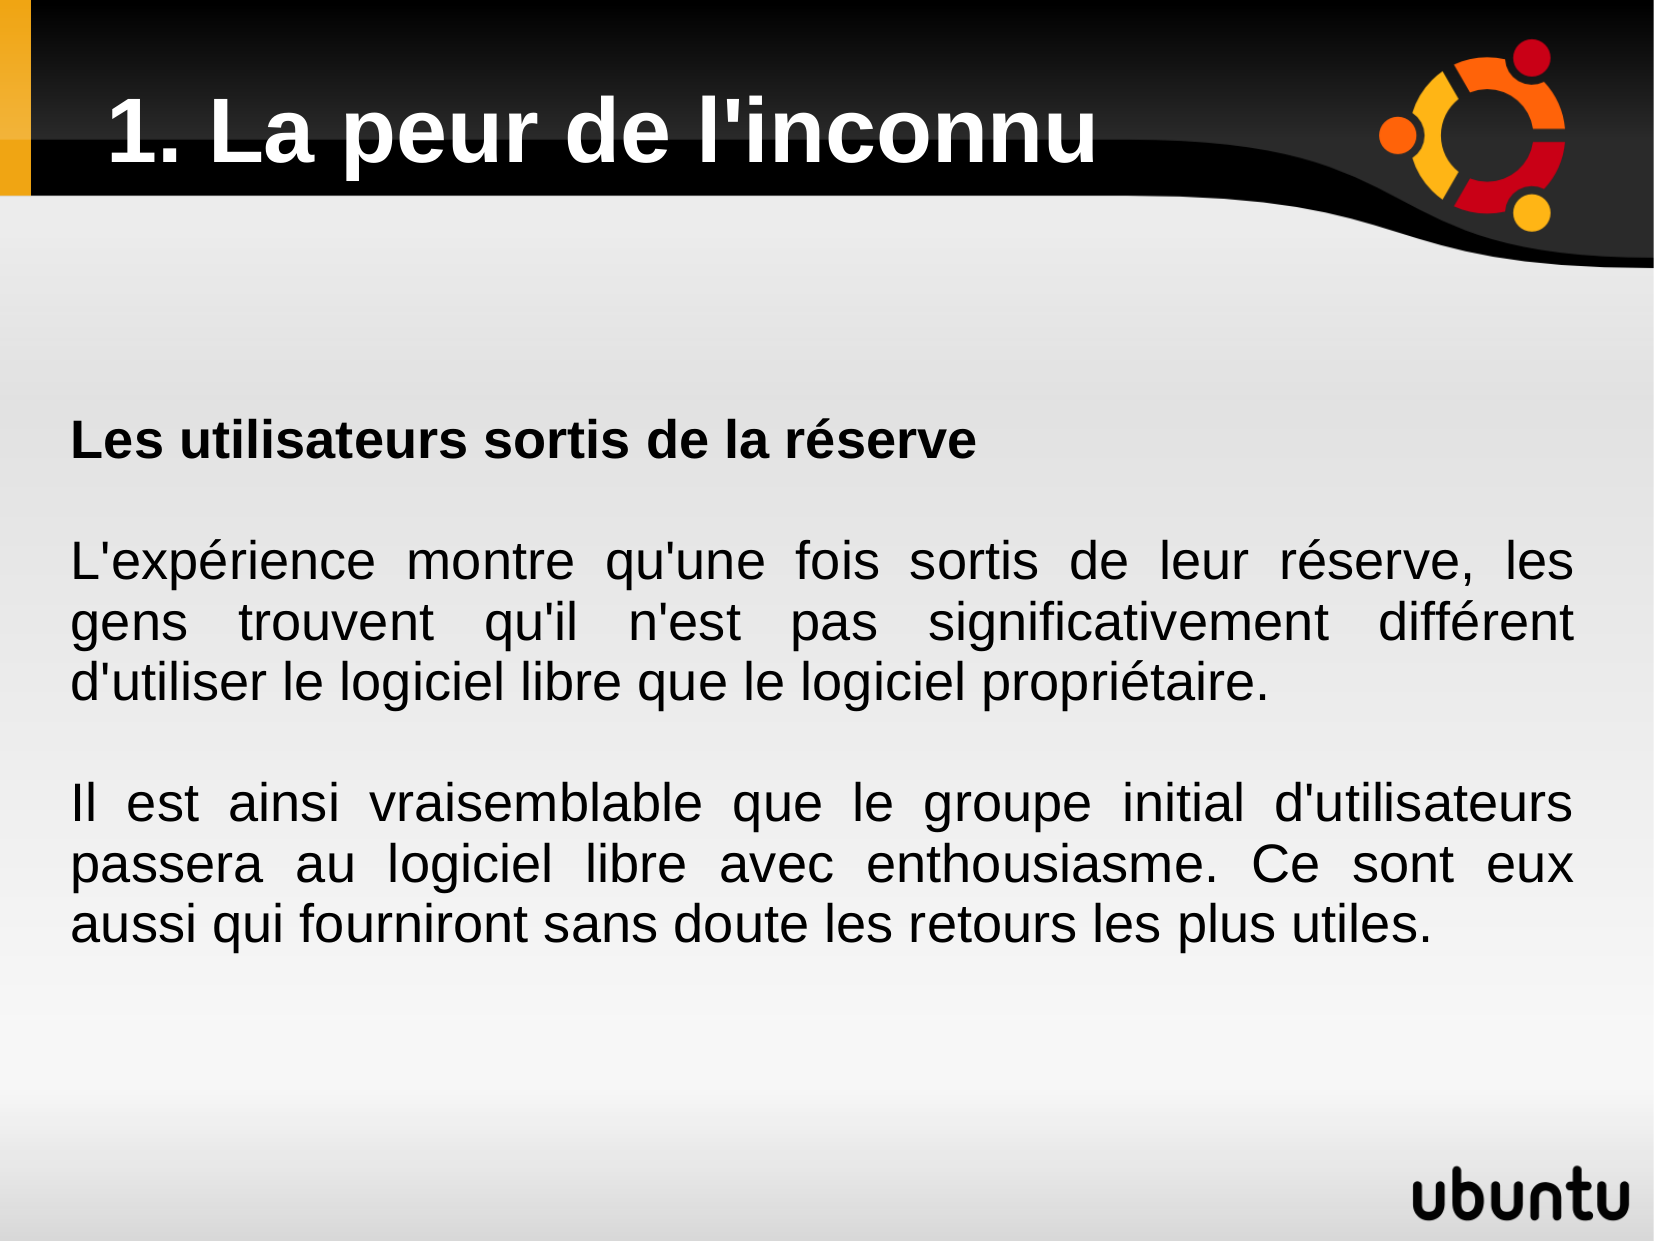

# 1. La peur de l'inconnu
Les utilisateurs sortis de la réserve
L'expérience montre qu'une fois sortis de leur réserve, les gens trouvent qu'il n'est pas significativement différent d'utiliser le logiciel libre que le logiciel propriétaire.
Il est ainsi vraisemblable que le groupe initial d'utilisateurs passera au logiciel libre avec enthousiasme. Ce sont eux aussi qui fourniront sans doute les retours les plus utiles.